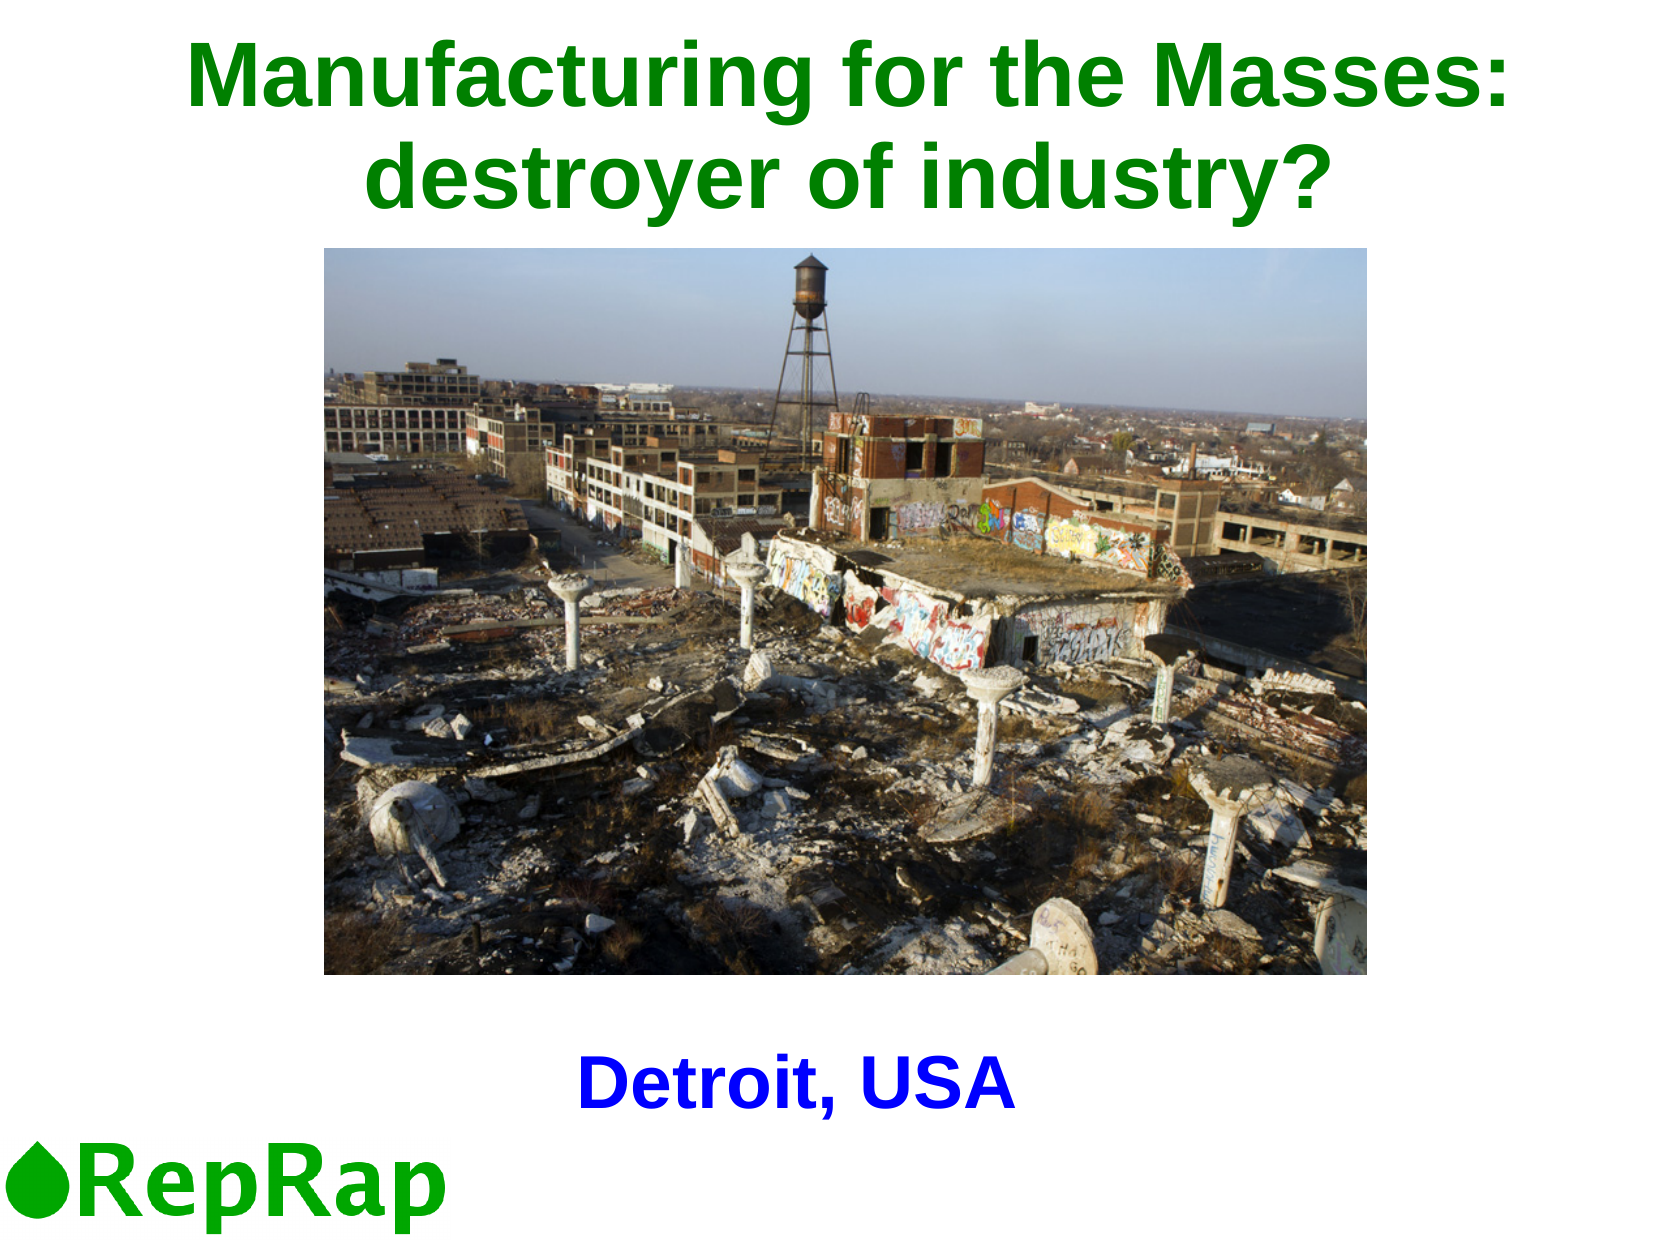

# Manufacturing for the Masses: destroyer of industry?
Detroit, USA